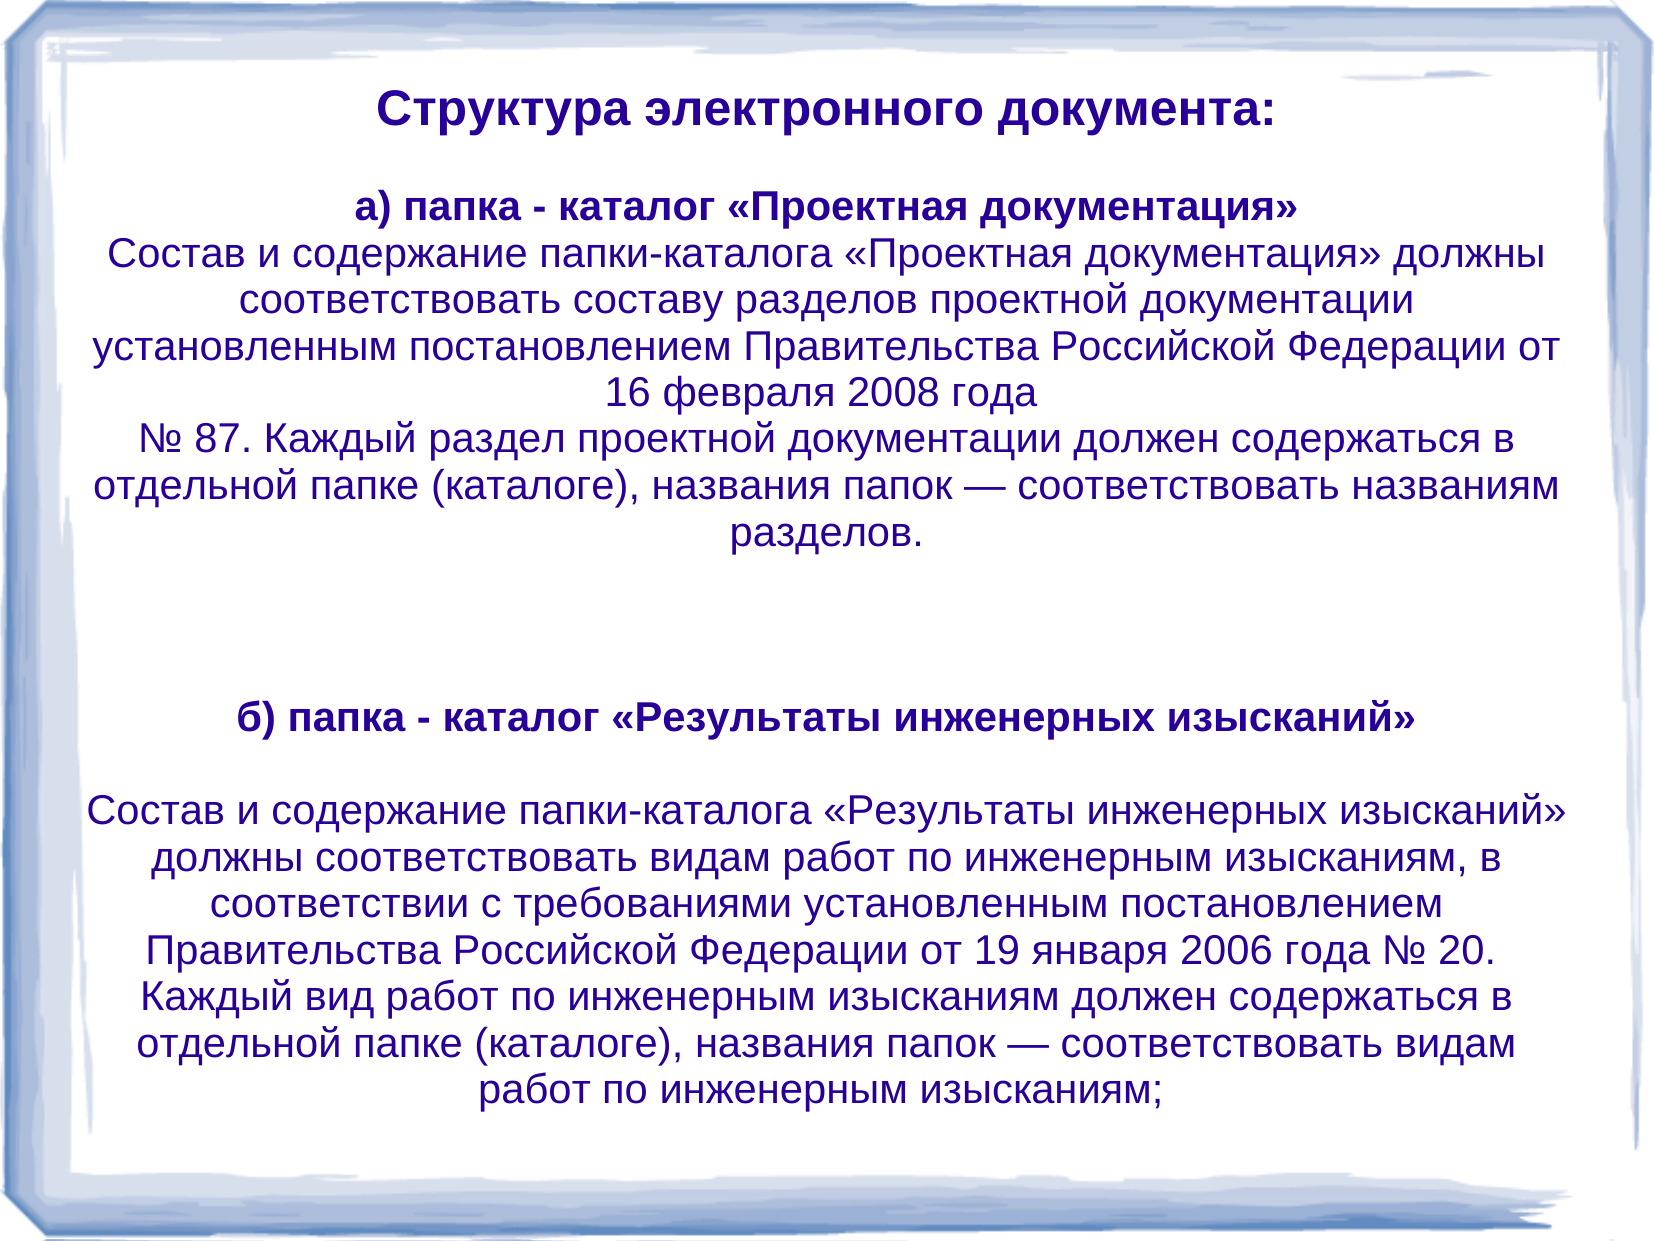

# Структура электронного документа:
а) папка ‑ каталог «Проектная документация»
Состав и содержание папки-каталога «Проектная документация» должны соответствовать составу разделов проектной документации установленным постановлением Правительства Российской Федерации от 16 февраля 2008 года
№ 87. Каждый раздел проектной документации должен содержаться в отдельной папке (каталоге), названия папок — соответствовать названиям разделов.
б) папка ‑ каталог «Результаты инженерных изысканий»
Состав и содержание папки-каталога «Результаты инженерных изысканий» должны соответствовать видам работ по инженерным изысканиям, в соответствии с требованиями установленным постановлением Правительства Российской Федерации от 19 января 2006 года № 20. Каждый вид работ по инженерным изысканиям должен содержаться в отдельной папке (каталоге), названия папок — соответствовать видам работ по инженерным изысканиям;